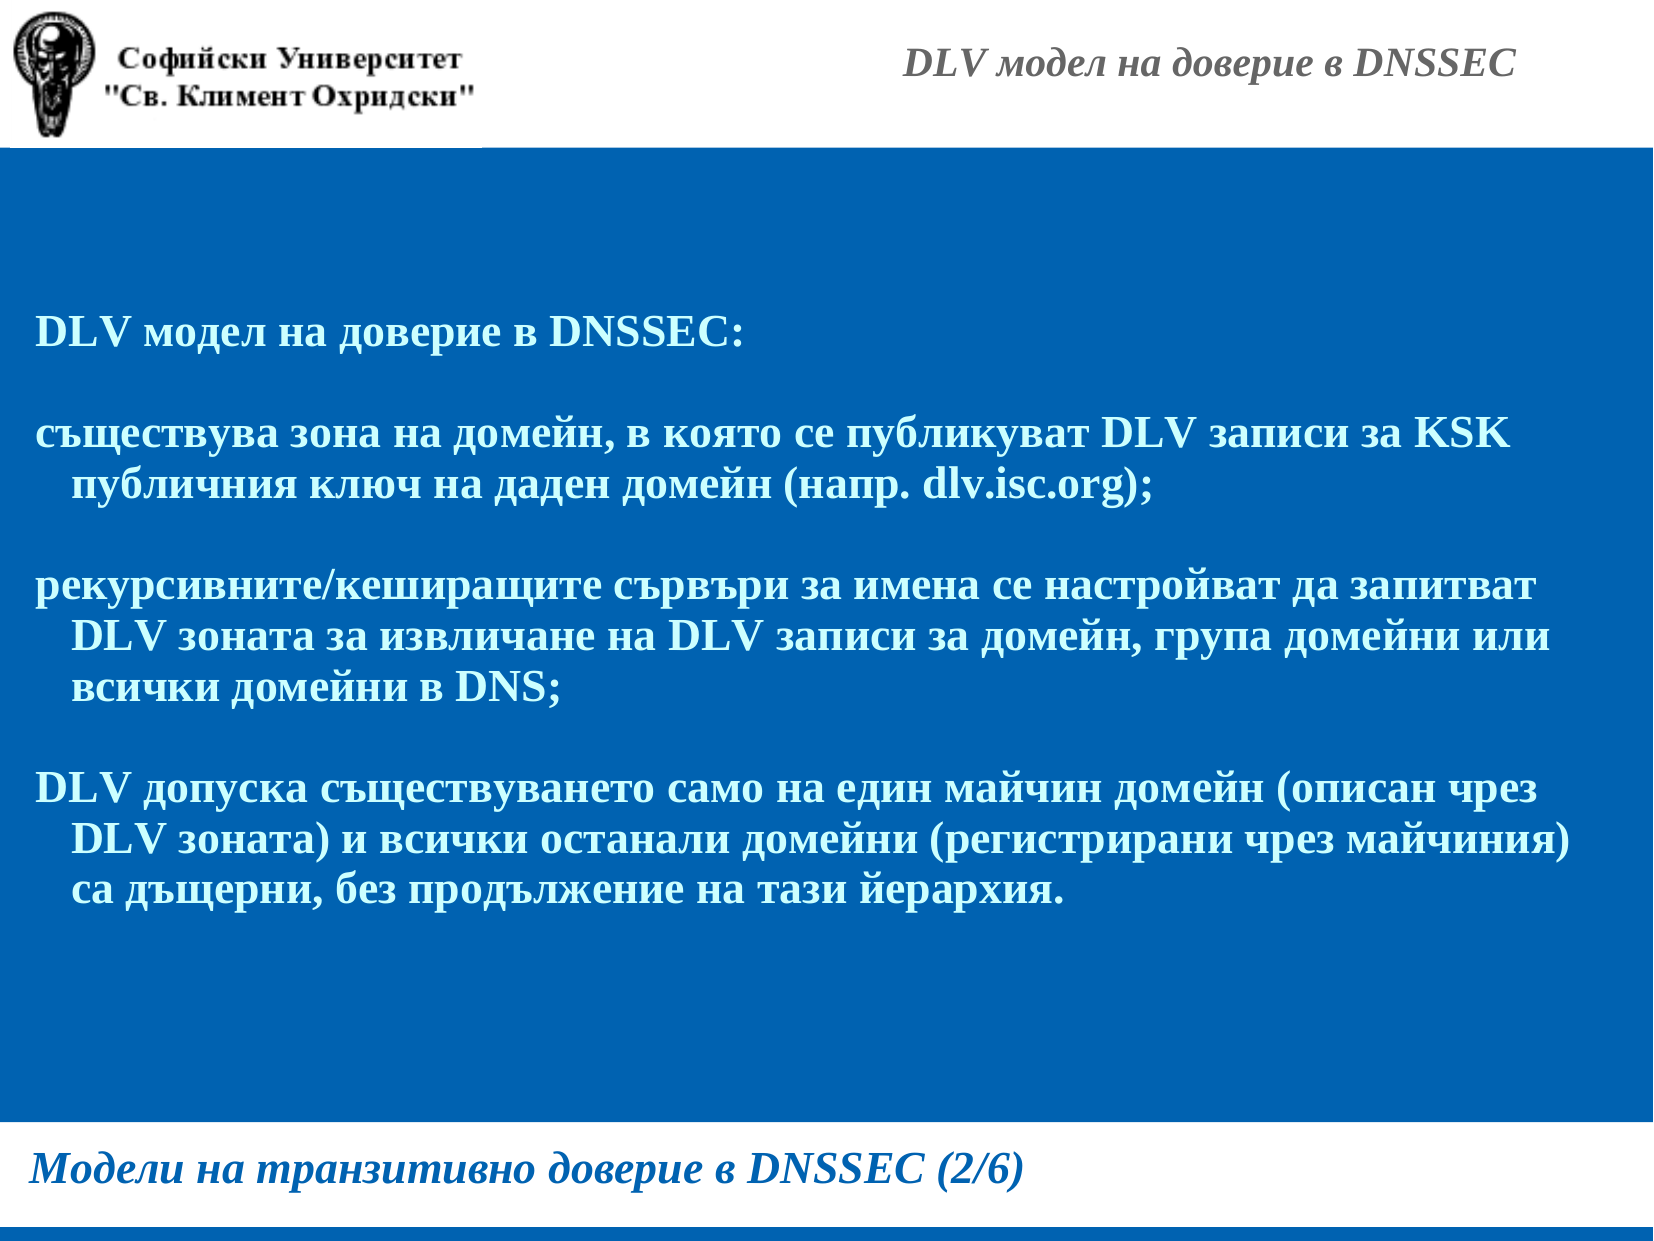

# DLV модел на доверие в DNSSEC
DLV модел на доверие в DNSSEC:
съществува зона на домейн, в която се публикуват DLV записи за KSK публичния ключ на даден домейн (напр. dlv.isc.org);
рекурсивните/кеширащите сървъри за имена се настройват да запитват DLV зоната за извличане на DLV записи за домейн, група домейни или всички домейни в DNS;
DLV допуска съществуването само на един майчин домейн (описан чрез DLV зоната) и всички останали домейни (регистрирани чрез майчиния) са дъщерни, без продължение на тази йерархия.
Модели на транзитивно доверие в DNSSEC (2/6)